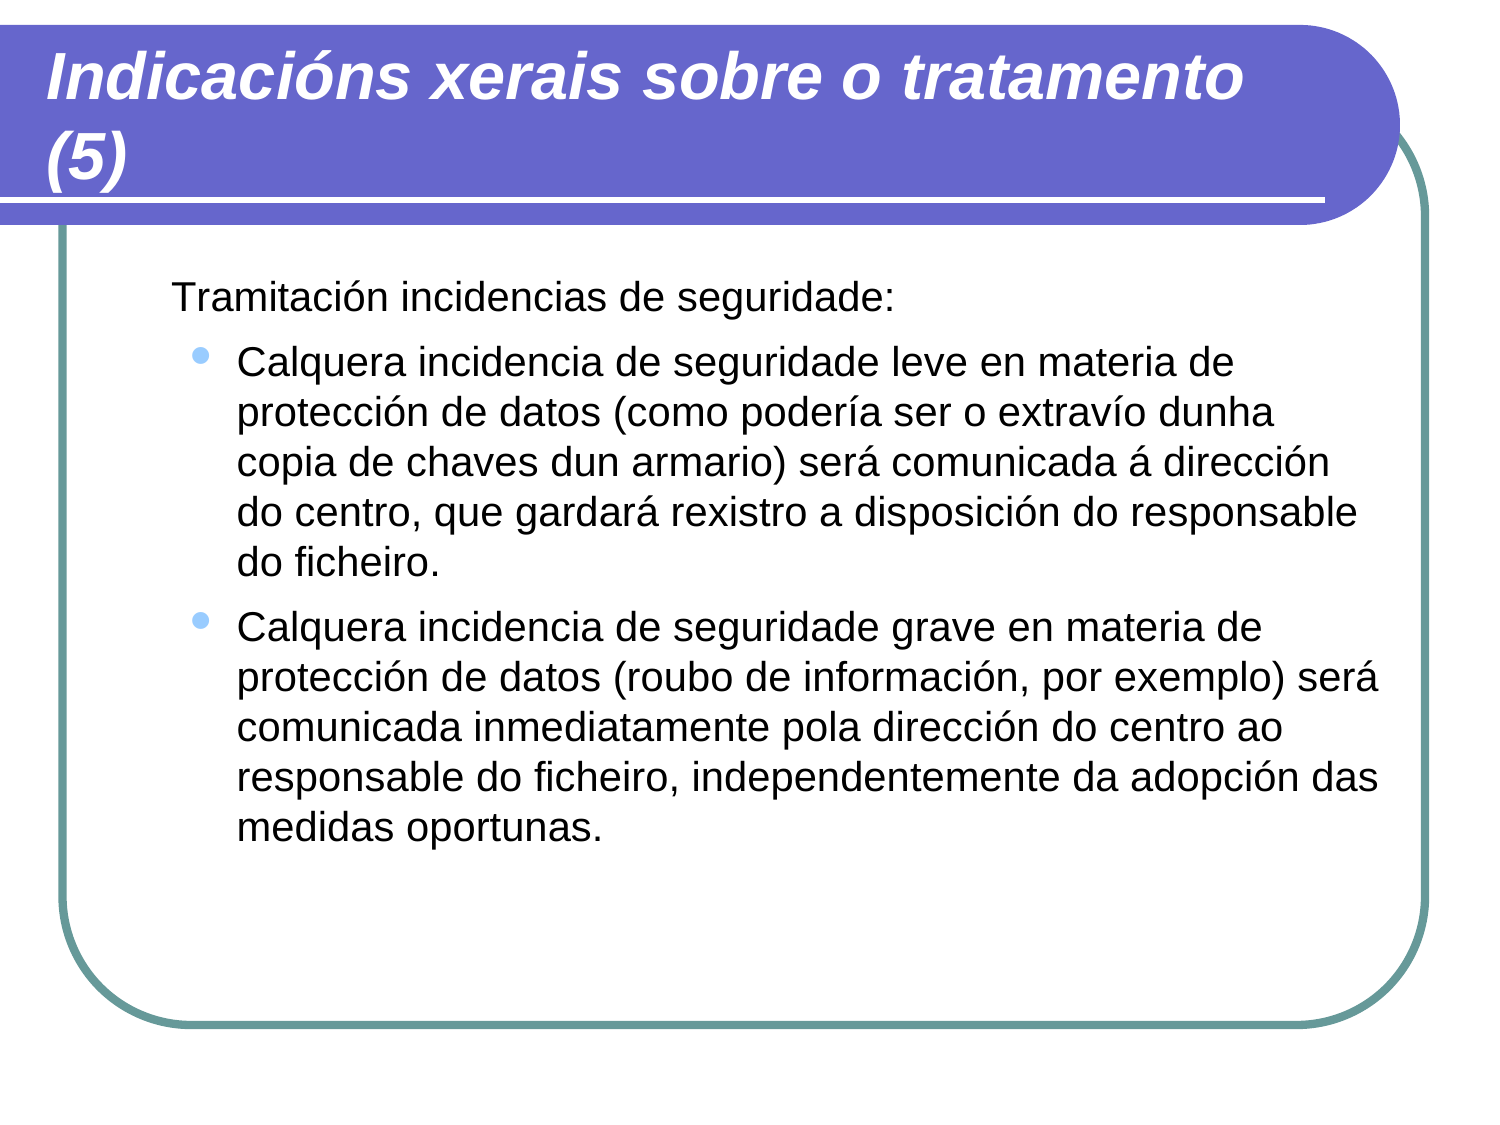

# Indicacións xerais sobre o tratamento (5)
Tramitación incidencias de seguridade:
Calquera incidencia de seguridade leve en materia de protección de datos (como podería ser o extravío dunha copia de chaves dun armario) será comunicada á dirección do centro, que gardará rexistro a disposición do responsable do ficheiro.
Calquera incidencia de seguridade grave en materia de protección de datos (roubo de información, por exemplo) será comunicada inmediatamente pola dirección do centro ao responsable do ficheiro, independentemente da adopción das medidas oportunas.